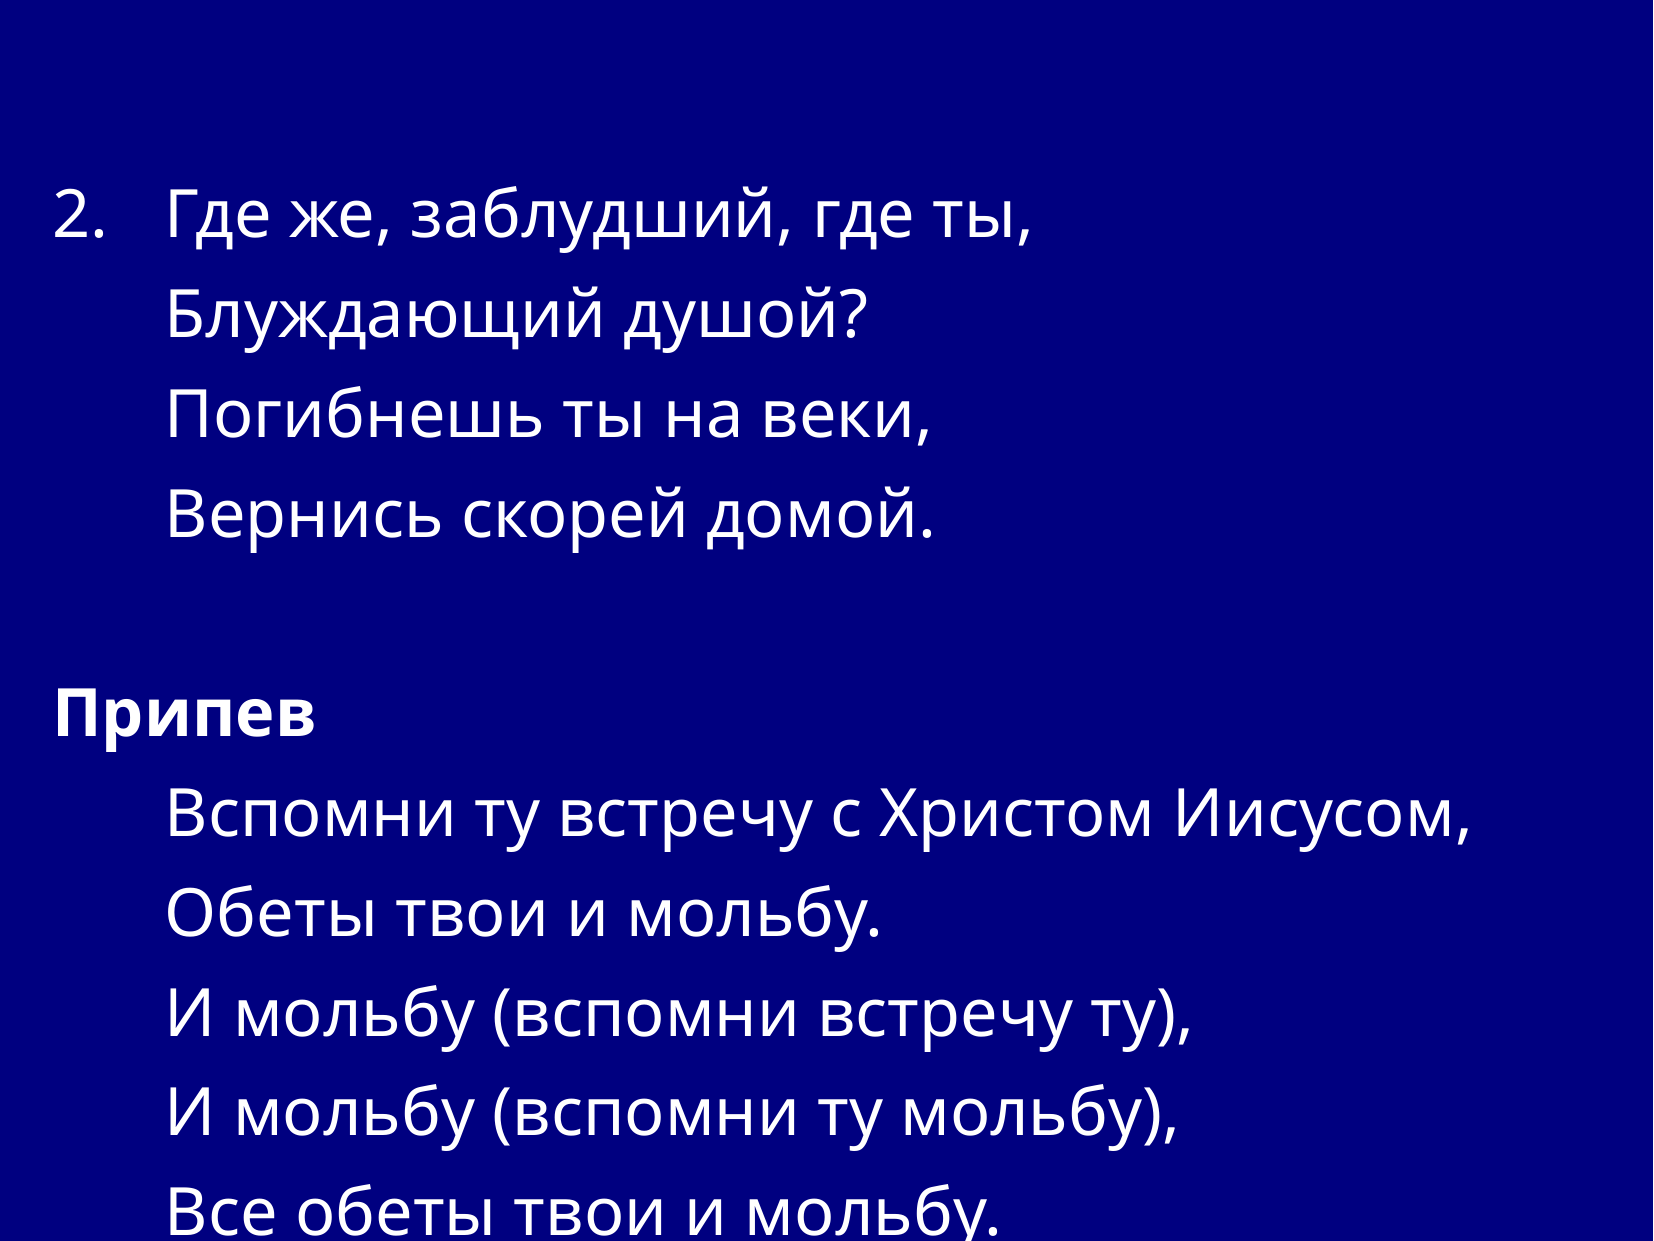

2.	Где же, заблудший, где ты,
	Блуждающий душой?
	Погибнешь ты на веки,
	Вернись скорей домой.
Припев
	Вспомни ту встречу с Христом Иисусом,
	Обеты твои и мольбу.
	И мольбу (вспомни встречу ту),
	И мольбу (вспомни ту мольбу),
	Все обеты твои и мольбу.